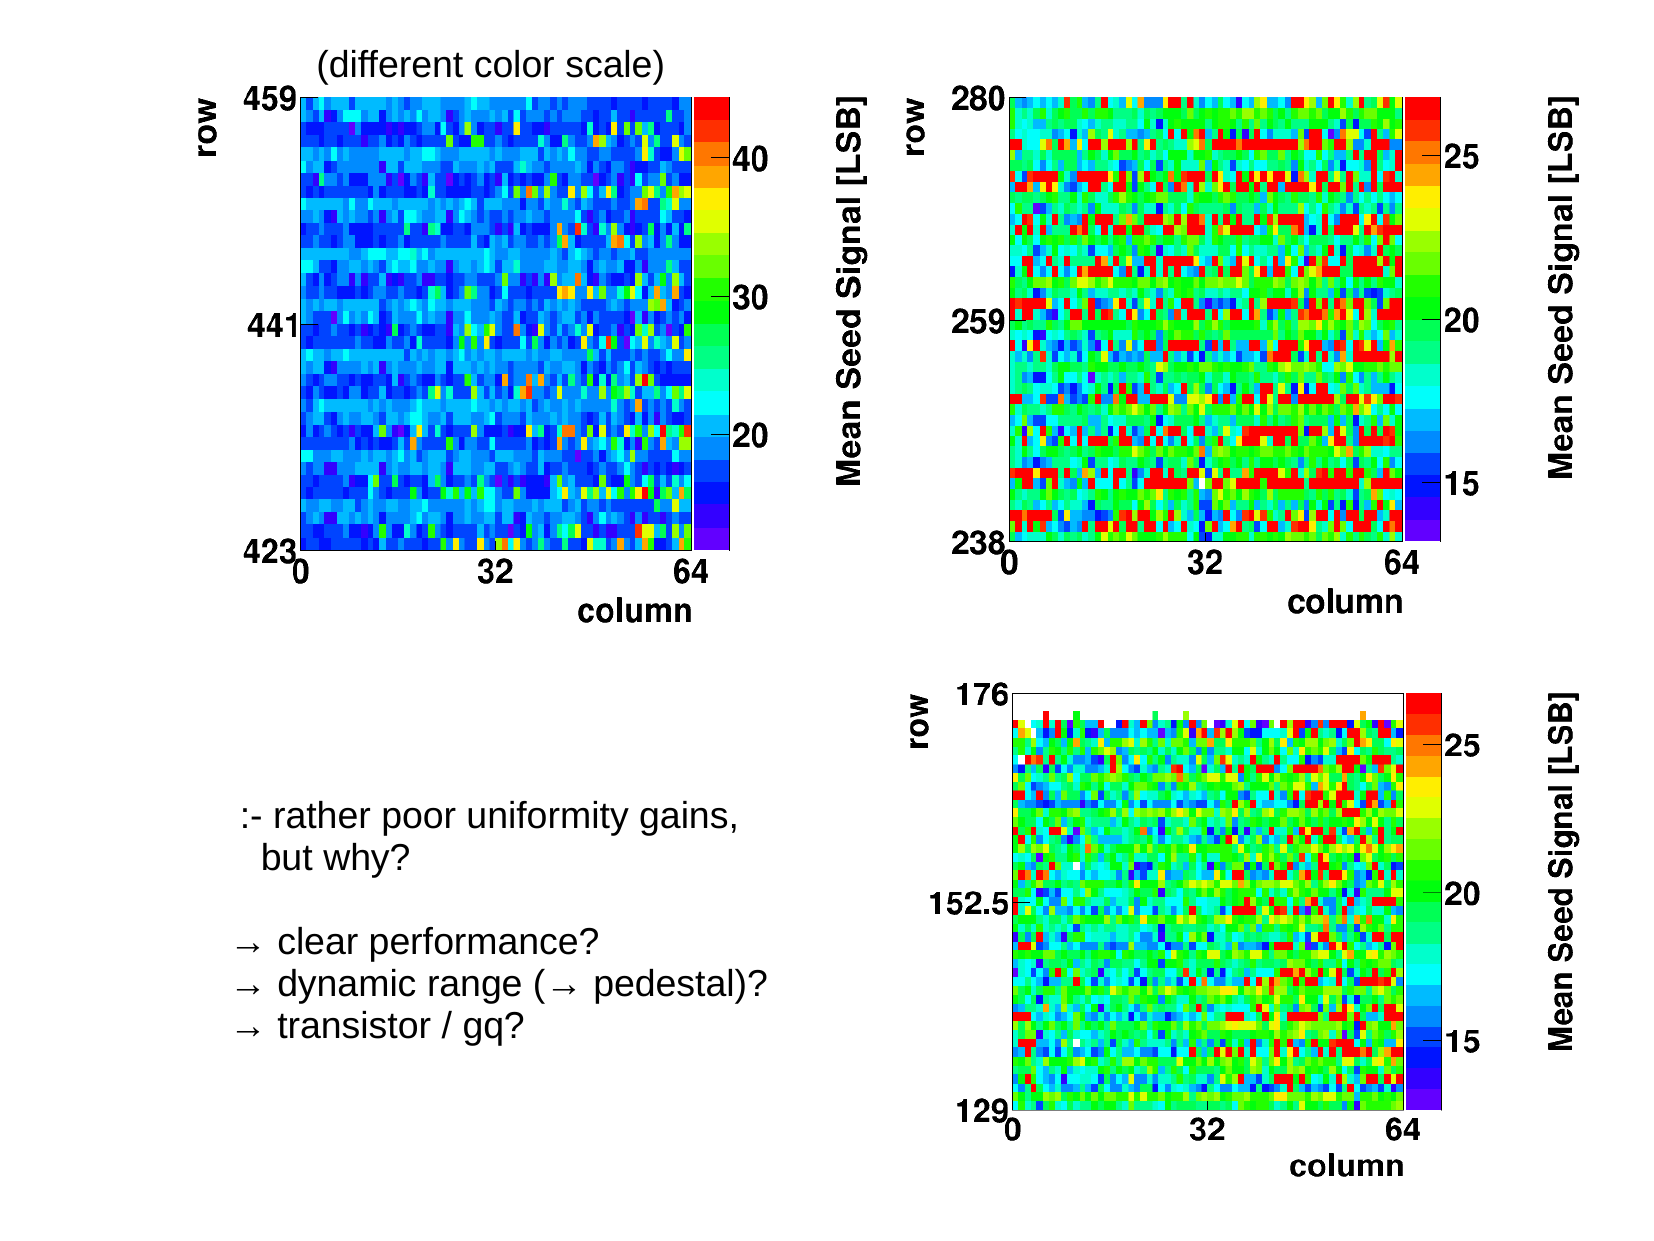

(different color scale)
 :- rather poor uniformity gains,
 but why?
→ clear performance?
→ dynamic range (→ pedestal)?
→ transistor / gq?